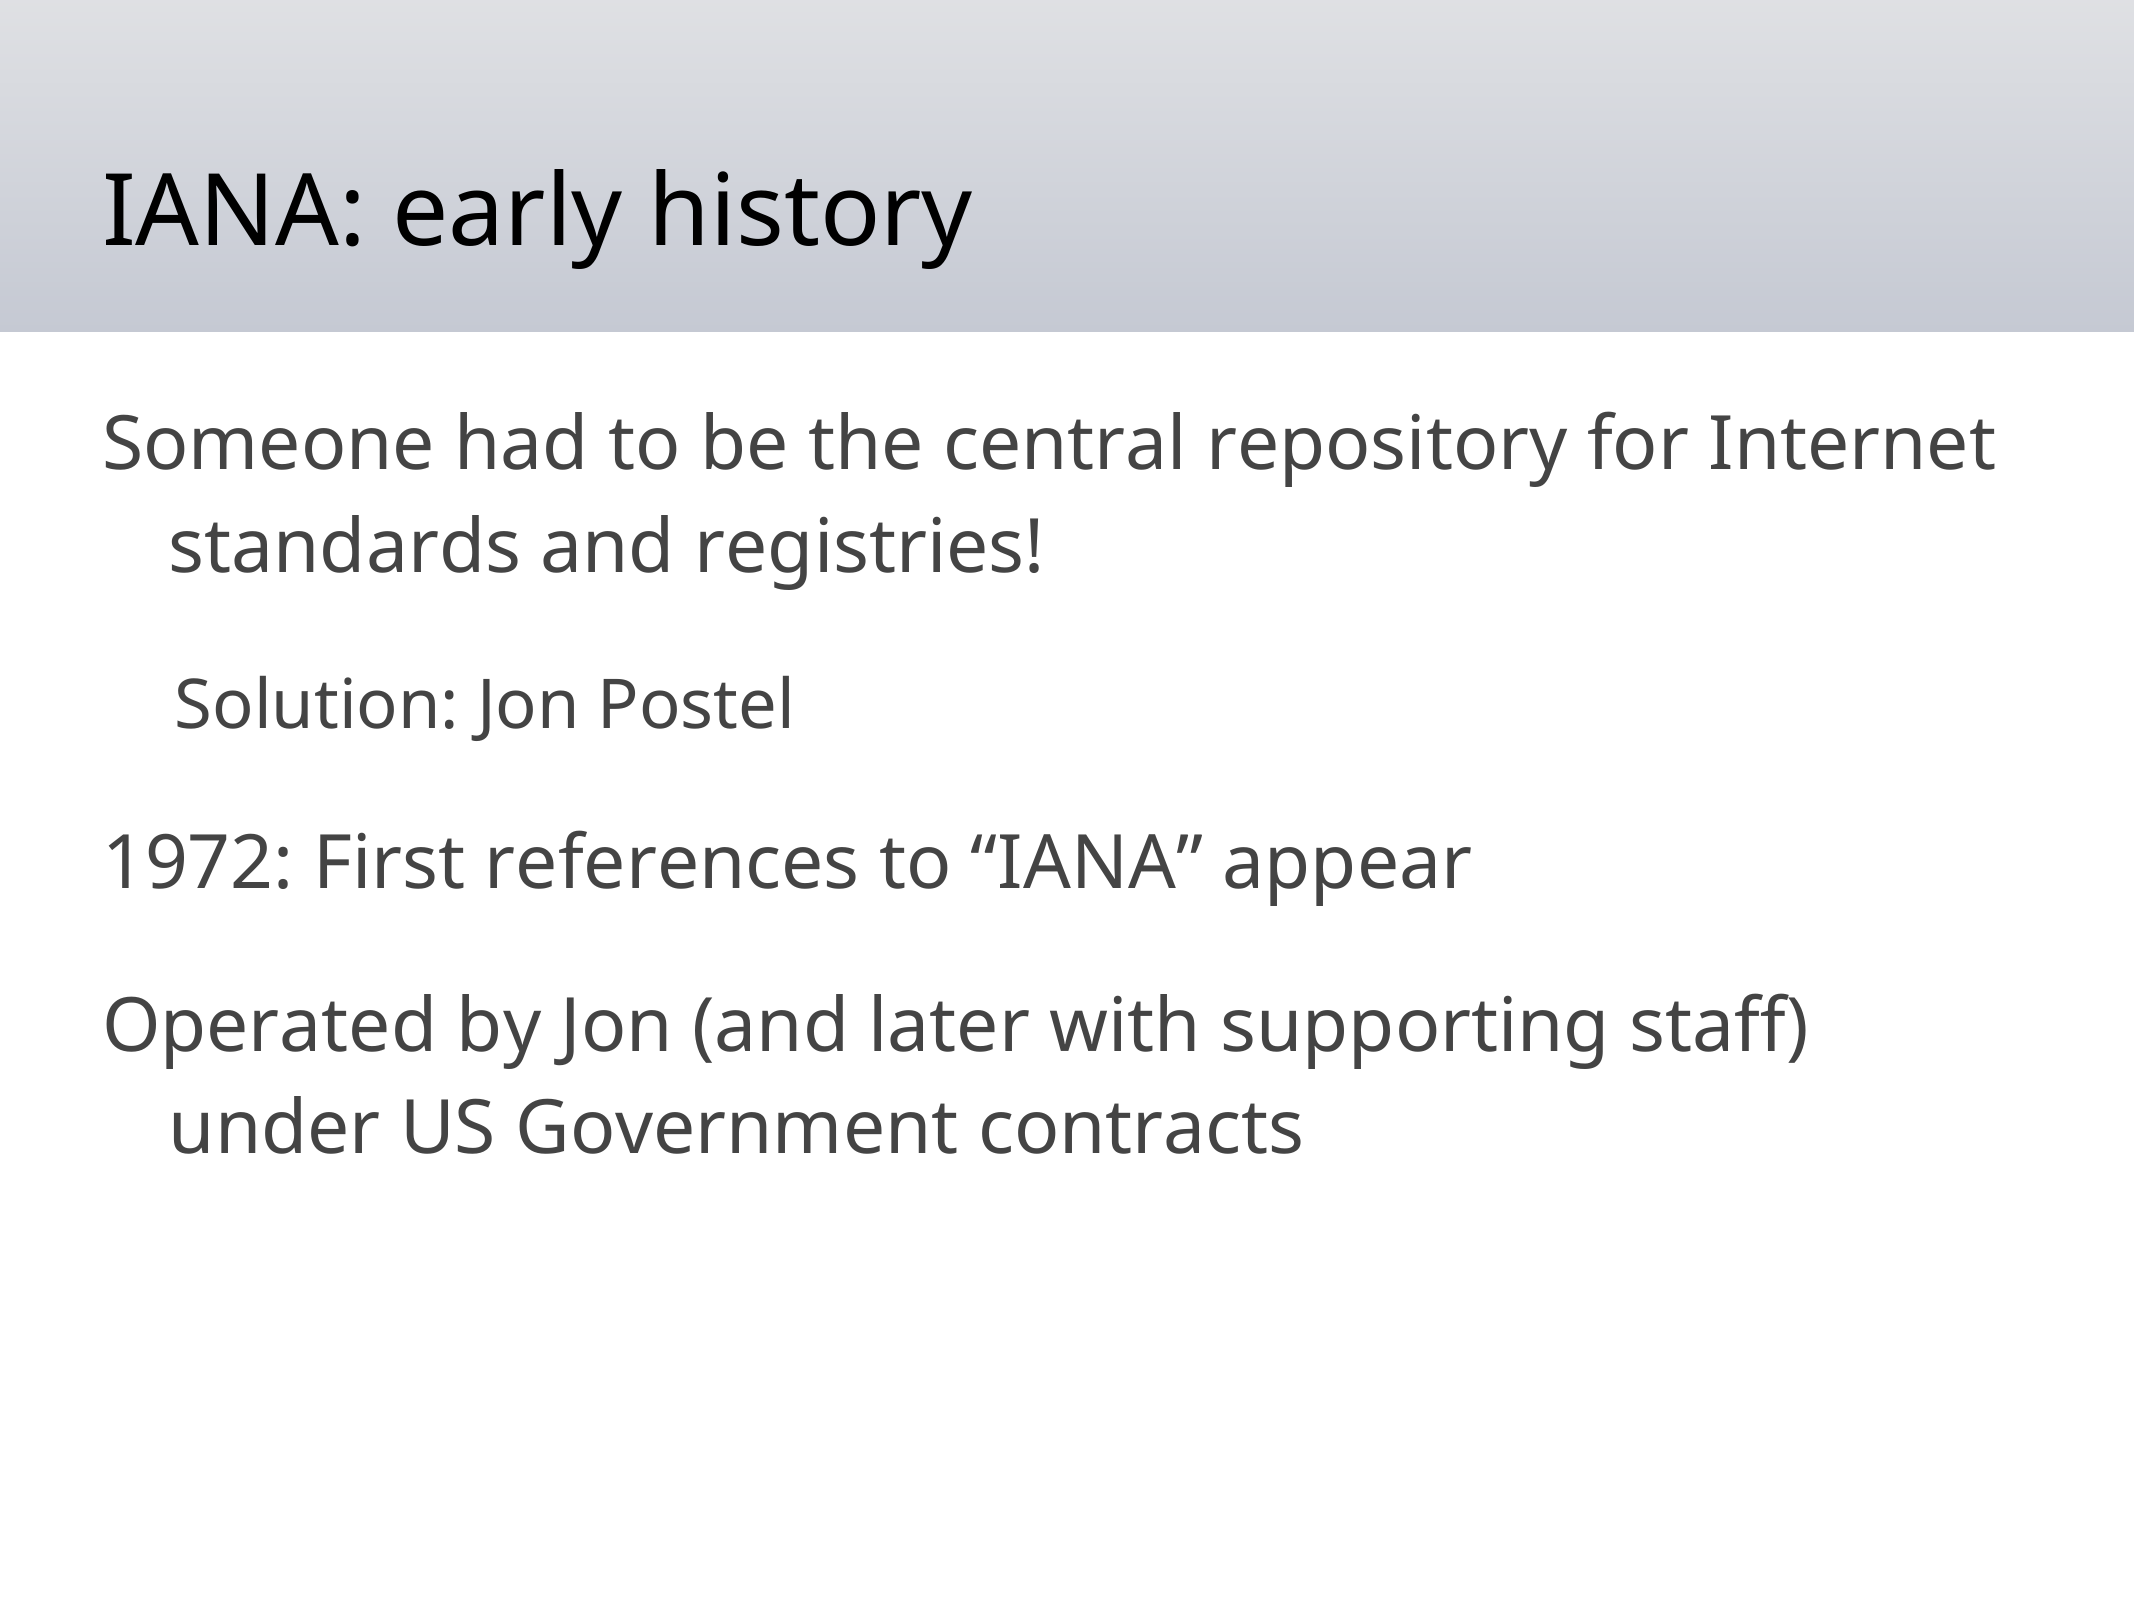

# IANA: early history
Someone had to be the central repository for Internet standards and registries!
Solution: Jon Postel
1972: First references to “IANA” appear
Operated by Jon (and later with supporting staff) under US Government contracts